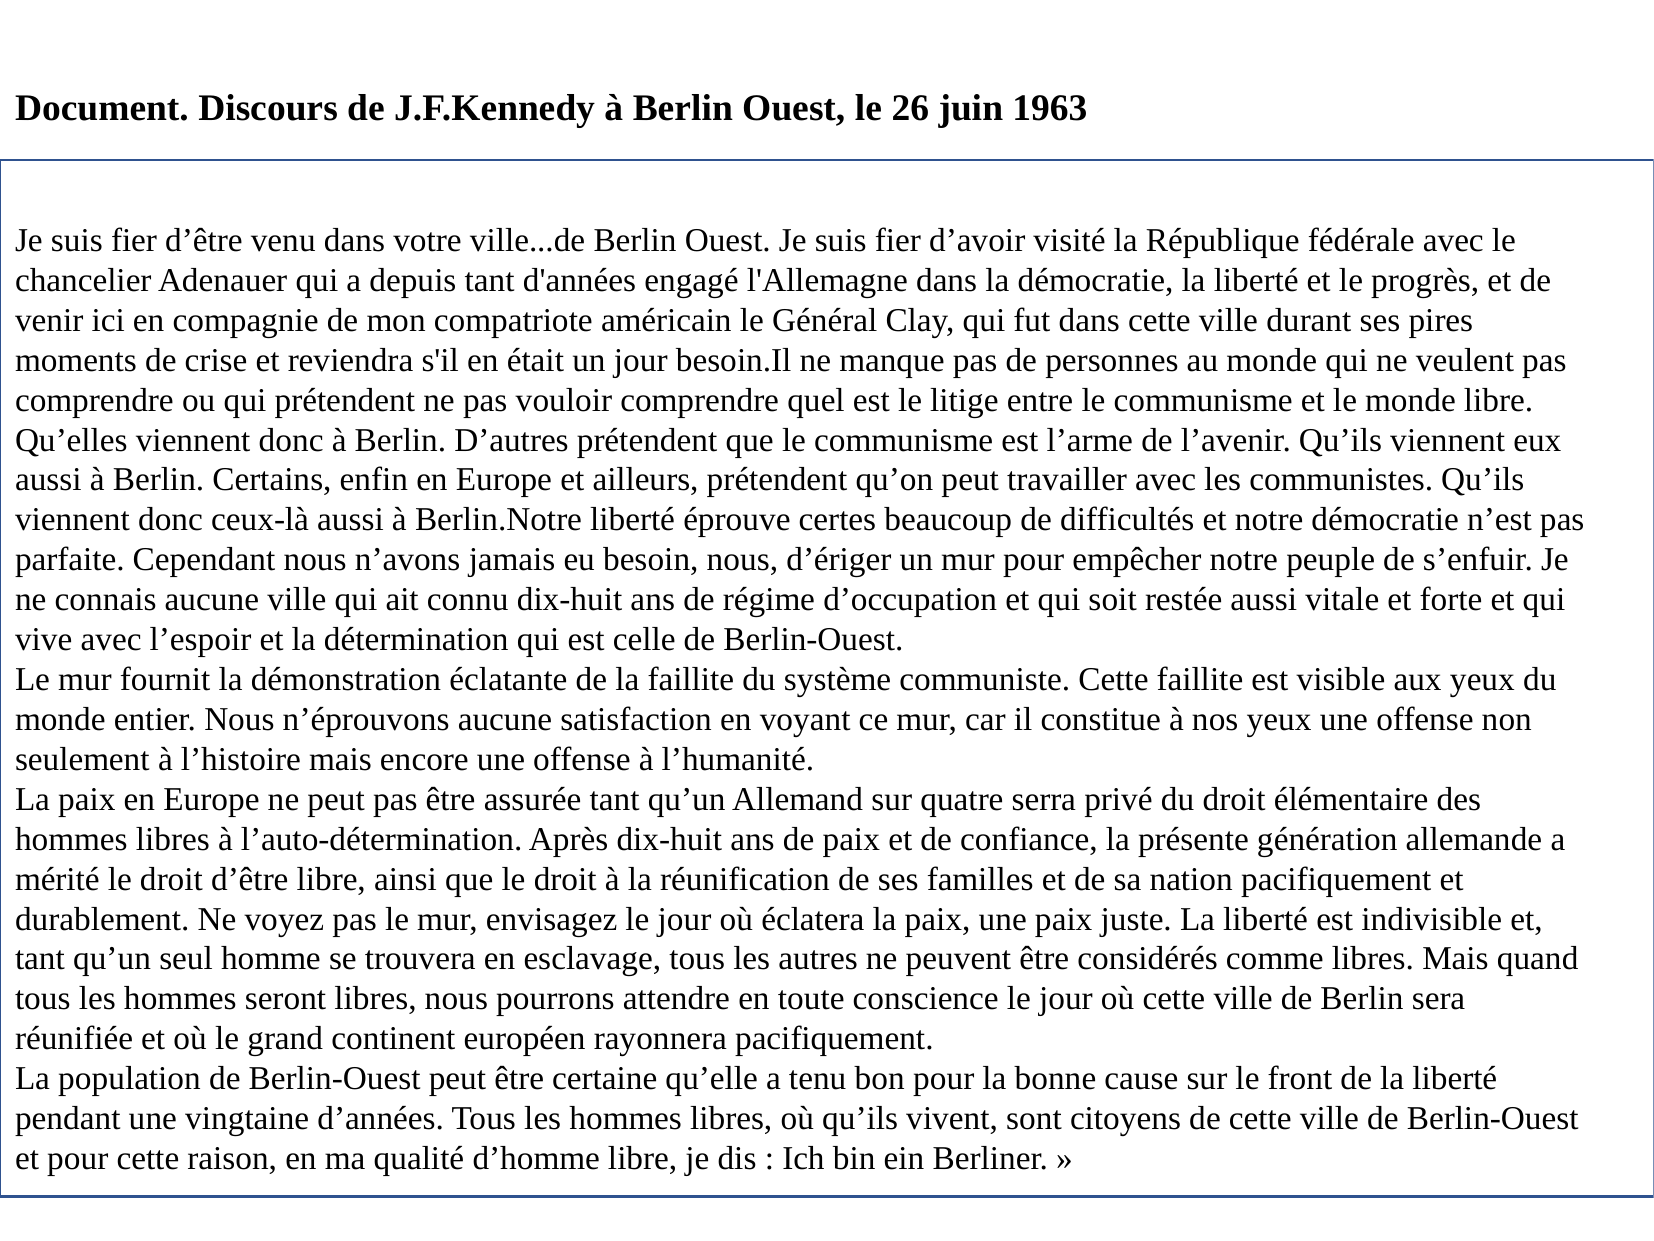

Document. Discours de J.F.Kennedy à Berlin Ouest, le 26 juin 1963
Je suis fier d’être venu dans votre ville...de Berlin Ouest. Je suis fier d’avoir visité la République fédérale avec le chancelier Adenauer qui a depuis tant d'années engagé l'Allemagne dans la démocratie, la liberté et le progrès, et de venir ici en compagnie de mon compatriote américain le Général Clay, qui fut dans cette ville durant ses pires moments de crise et reviendra s'il en était un jour besoin.Il ne manque pas de personnes au monde qui ne veulent pas comprendre ou qui prétendent ne pas vouloir comprendre quel est le litige entre le communisme et le monde libre. Qu’elles viennent donc à Berlin. D’autres prétendent que le communisme est l’arme de l’avenir. Qu’ils viennent eux aussi à Berlin. Certains, enfin en Europe et ailleurs, prétendent qu’on peut travailler avec les communistes. Qu’ils viennent donc ceux-là aussi à Berlin.Notre liberté éprouve certes beaucoup de difficultés et notre démocratie n’est pas parfaite. Cependant nous n’avons jamais eu besoin, nous, d’ériger un mur pour empêcher notre peuple de s’enfuir. Je ne connais aucune ville qui ait connu dix-huit ans de régime d’occupation et qui soit restée aussi vitale et forte et qui vive avec l’espoir et la détermination qui est celle de Berlin-Ouest.
Le mur fournit la démonstration éclatante de la faillite du système communiste. Cette faillite est visible aux yeux du monde entier. Nous n’éprouvons aucune satisfaction en voyant ce mur, car il constitue à nos yeux une offense non seulement à l’histoire mais encore une offense à l’humanité.
La paix en Europe ne peut pas être assurée tant qu’un Allemand sur quatre serra privé du droit élémentaire des hommes libres à l’auto-détermination. Après dix-huit ans de paix et de confiance, la présente génération allemande a mérité le droit d’être libre, ainsi que le droit à la réunification de ses familles et de sa nation pacifiquement et durablement. Ne voyez pas le mur, envisagez le jour où éclatera la paix, une paix juste. La liberté est indivisible et, tant qu’un seul homme se trouvera en esclavage, tous les autres ne peuvent être considérés comme libres. Mais quand tous les hommes seront libres, nous pourrons attendre en toute conscience le jour où cette ville de Berlin sera réunifiée et où le grand continent européen rayonnera pacifiquement.
La population de Berlin-Ouest peut être certaine qu’elle a tenu bon pour la bonne cause sur le front de la liberté pendant une vingtaine d’années. Tous les hommes libres, où qu’ils vivent, sont citoyens de cette ville de Berlin-Ouest et pour cette raison, en ma qualité d’homme libre, je dis : Ich bin ein Berliner. »